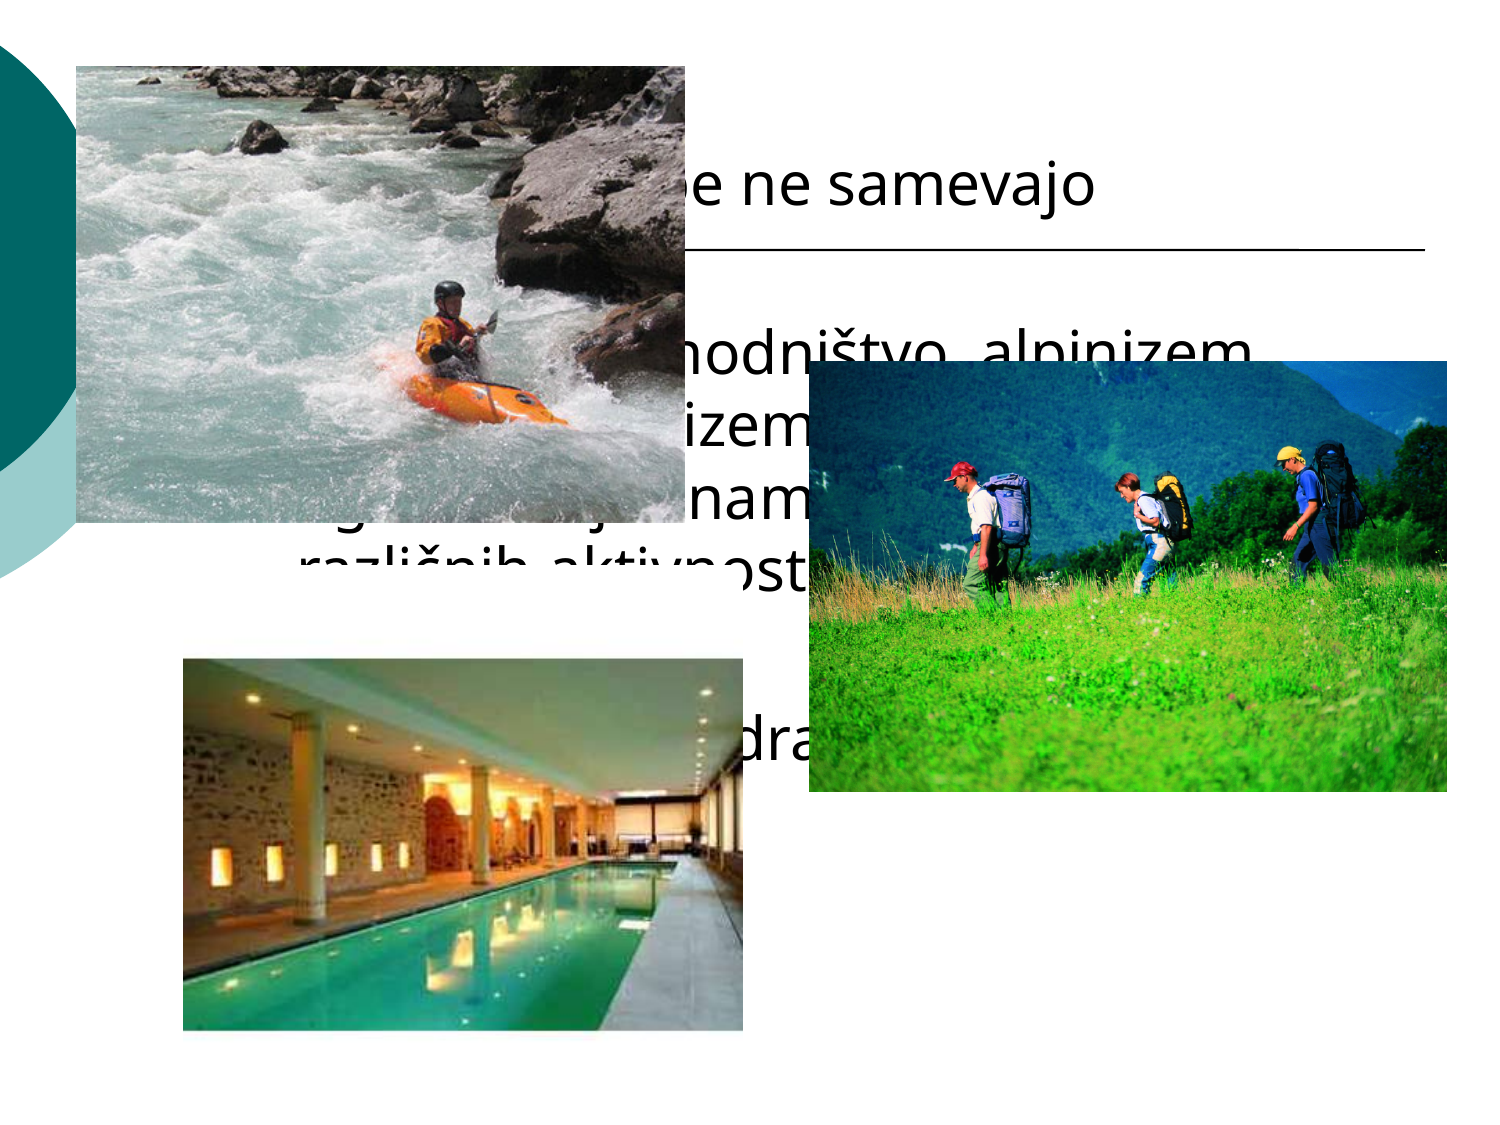

# tudi poleti Alpe ne samevajo
Predvsem pohodništvo, alpinizem, objezerski turizem, rafting, ogledovanje znamenitosti in še več različnih aktivnosti
Zelo znani sta zdravilišči Vevey in Montreux